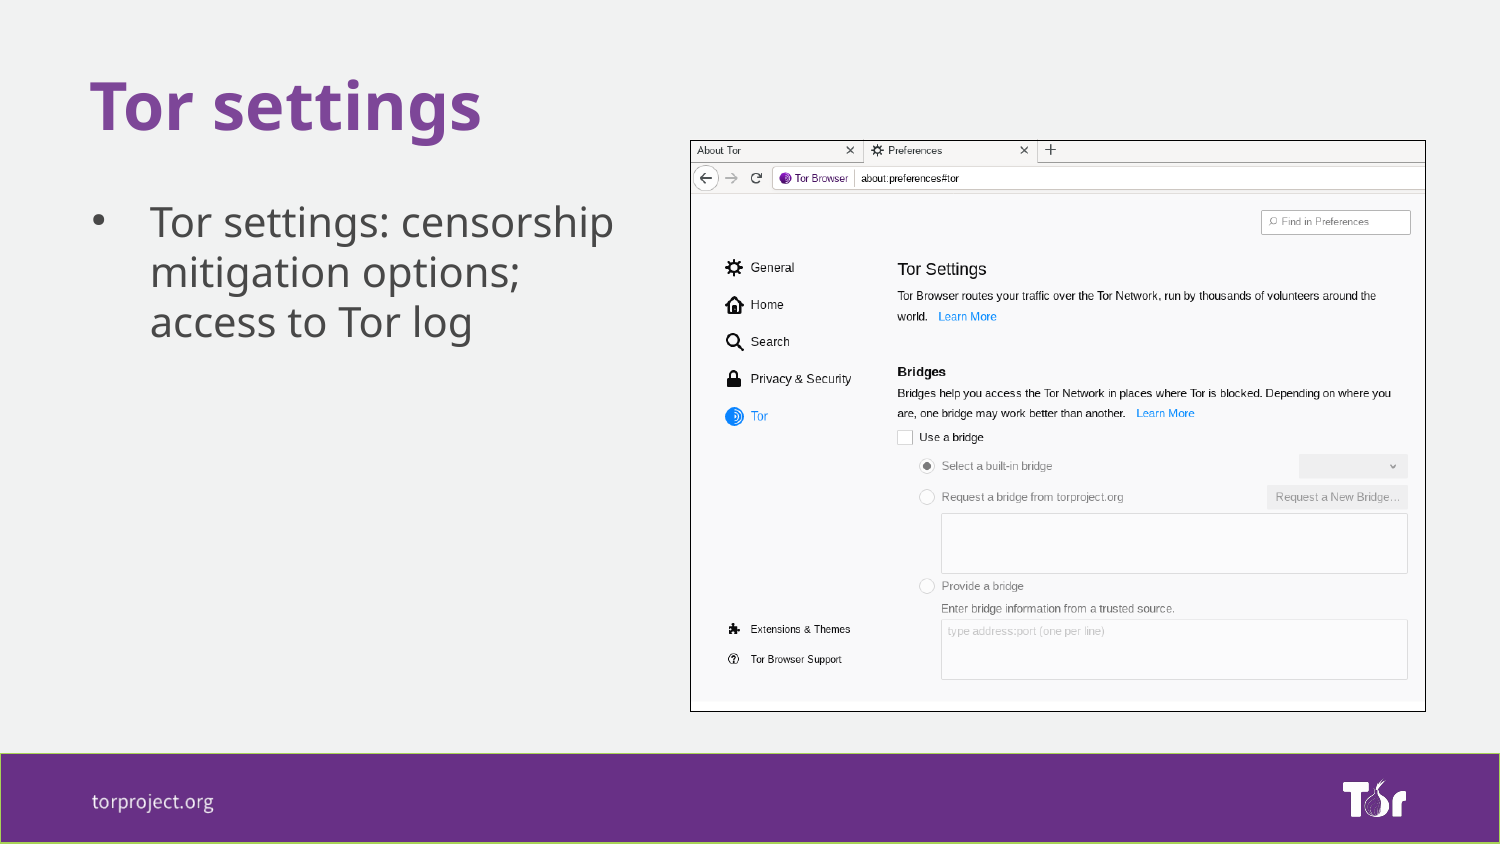

Tor settings
Tor settings: censorship mitigation options; access to Tor log